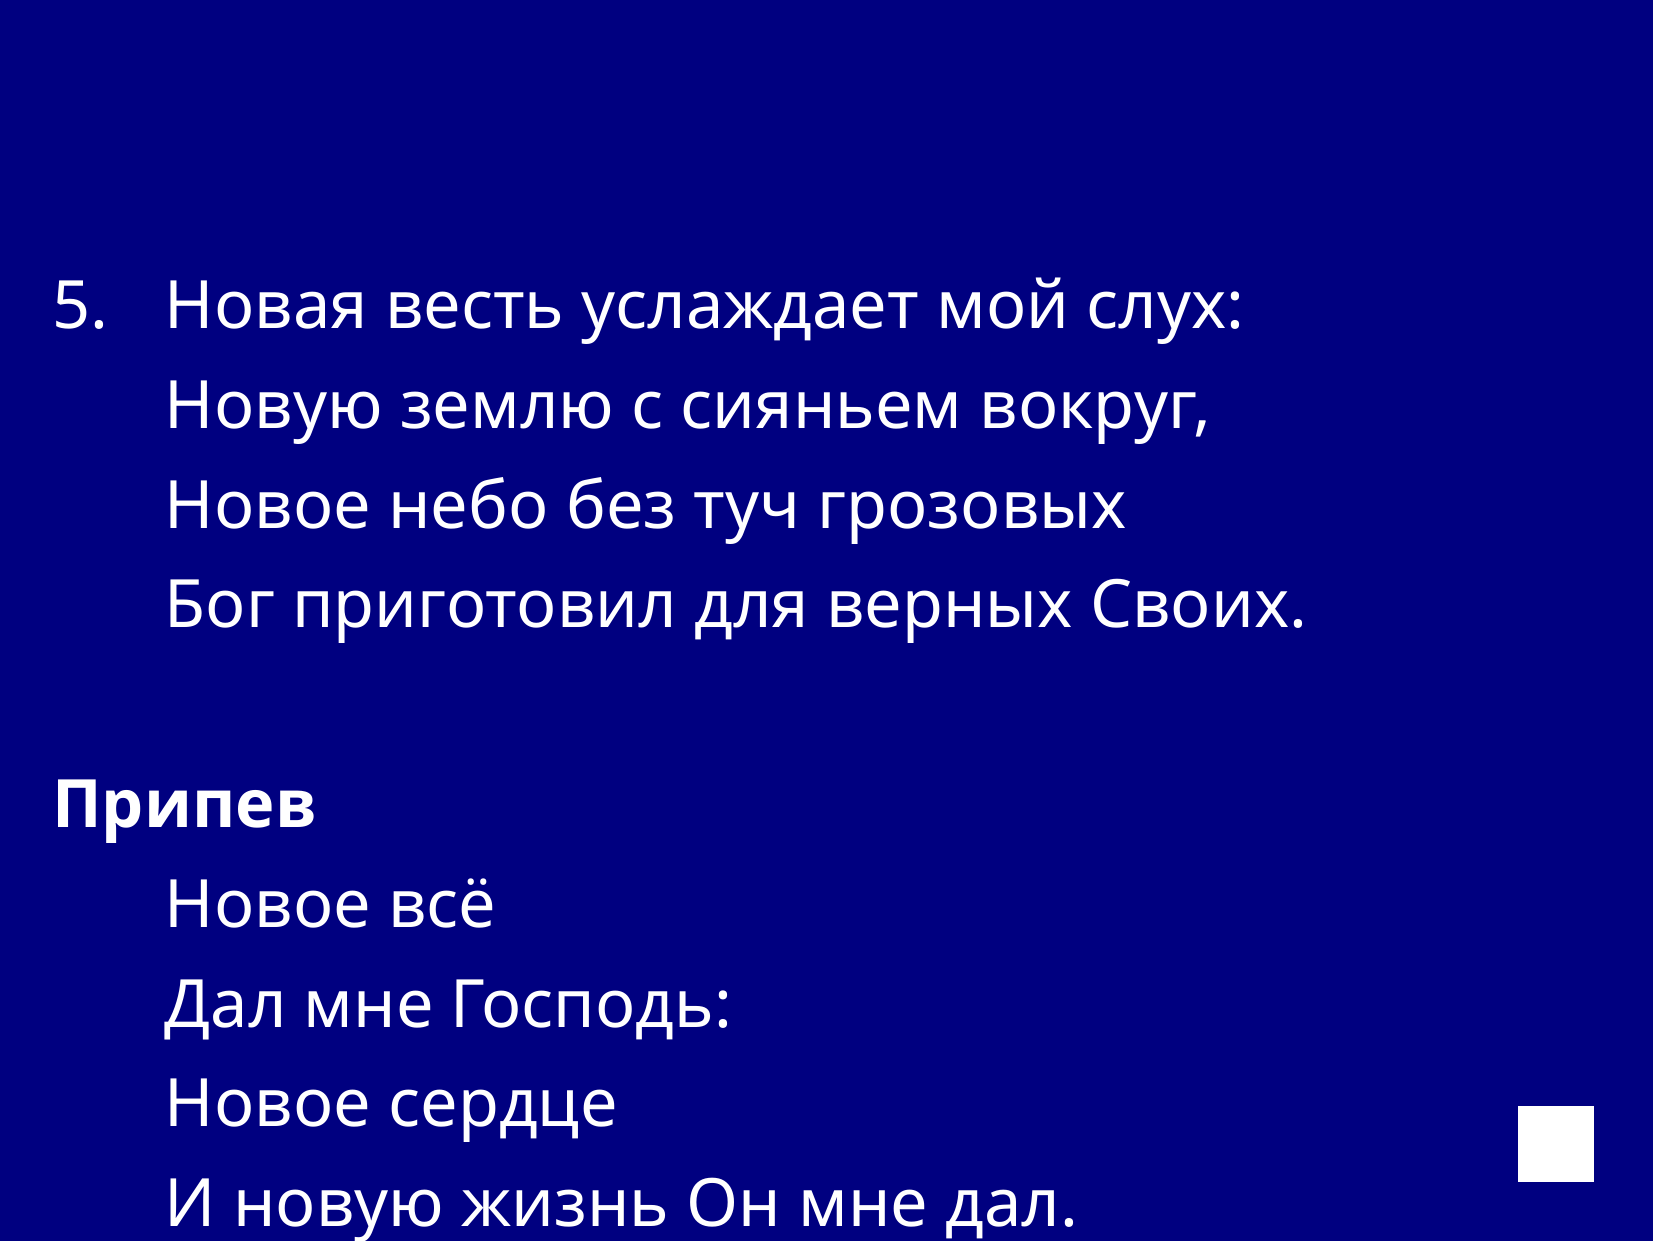

5.	Новая весть услаждает мой слух:
	Новую землю с сияньем вокруг,
	Новое небо без туч грозовых
	Бог приготовил для верных Своих.
Припев
	Новое всё
	Дал мне Господь:
	Новое сердце
	И новую жизнь Он мне дал.